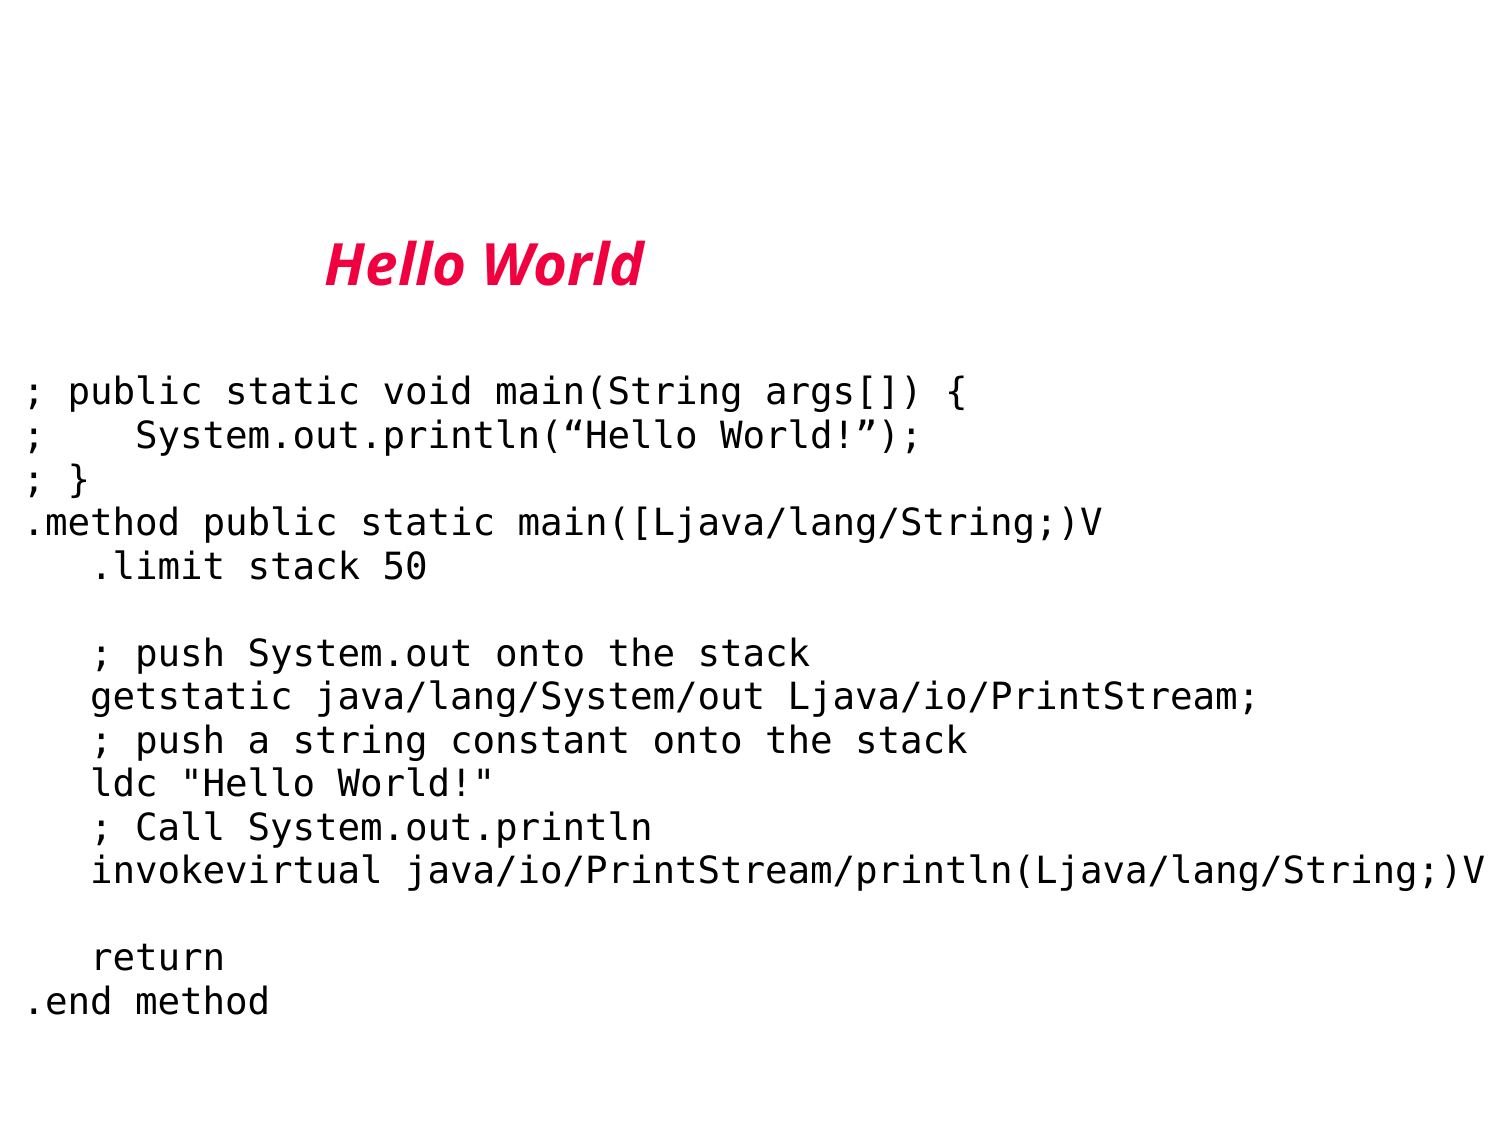

# Hello World
; public static void main(String args[]) {
; System.out.println(“Hello World!”);
; }
.method public static main([Ljava/lang/String;)V
 .limit stack 50
 ; push System.out onto the stack
 getstatic java/lang/System/out Ljava/io/PrintStream;
 ; push a string constant onto the stack
 ldc "Hello World!"
 ; Call System.out.println
 invokevirtual java/io/PrintStream/println(Ljava/lang/String;)V
 return
.end method
10